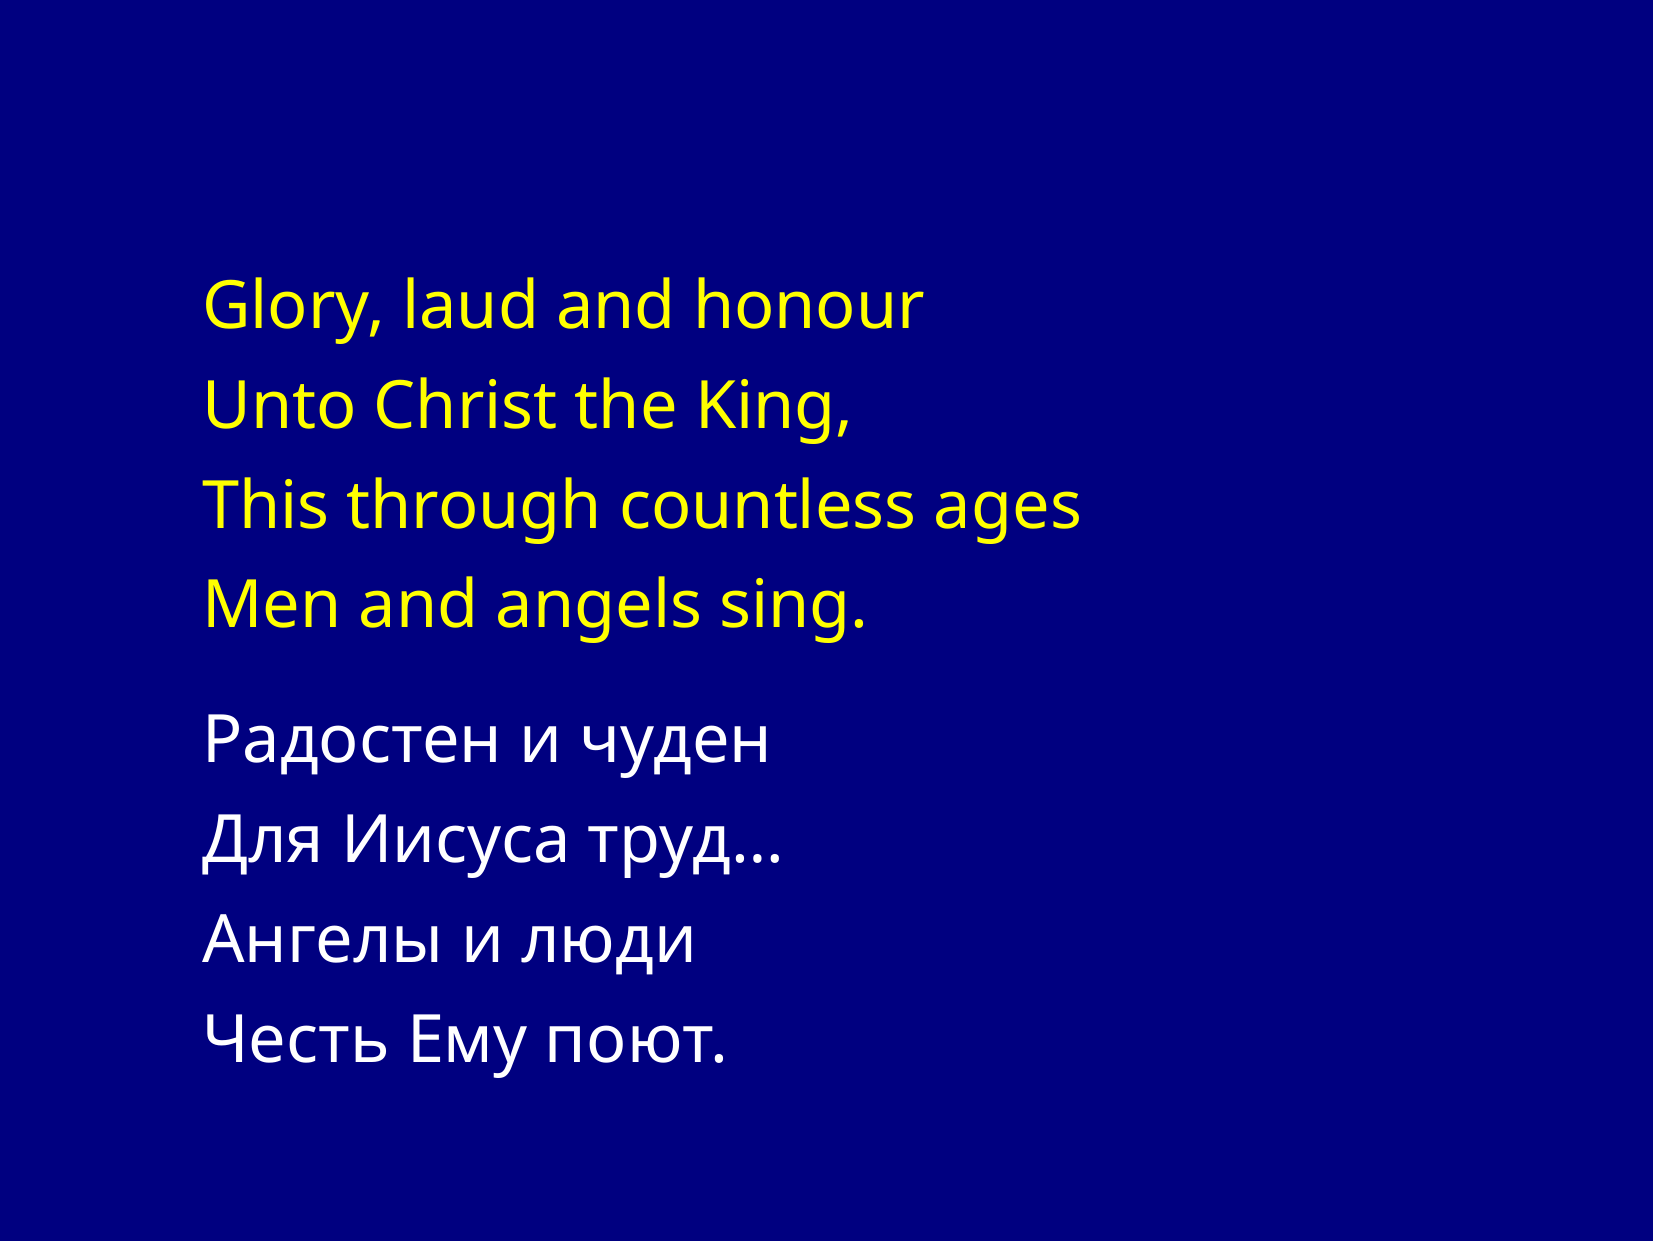

Glory, laud and honour
	Unto Christ the King,
	This through countless ages
	Men and angels sing.
	Радостен и чуден
	Для Иисуса труд…
	Ангелы и люди
	Честь Ему поют.